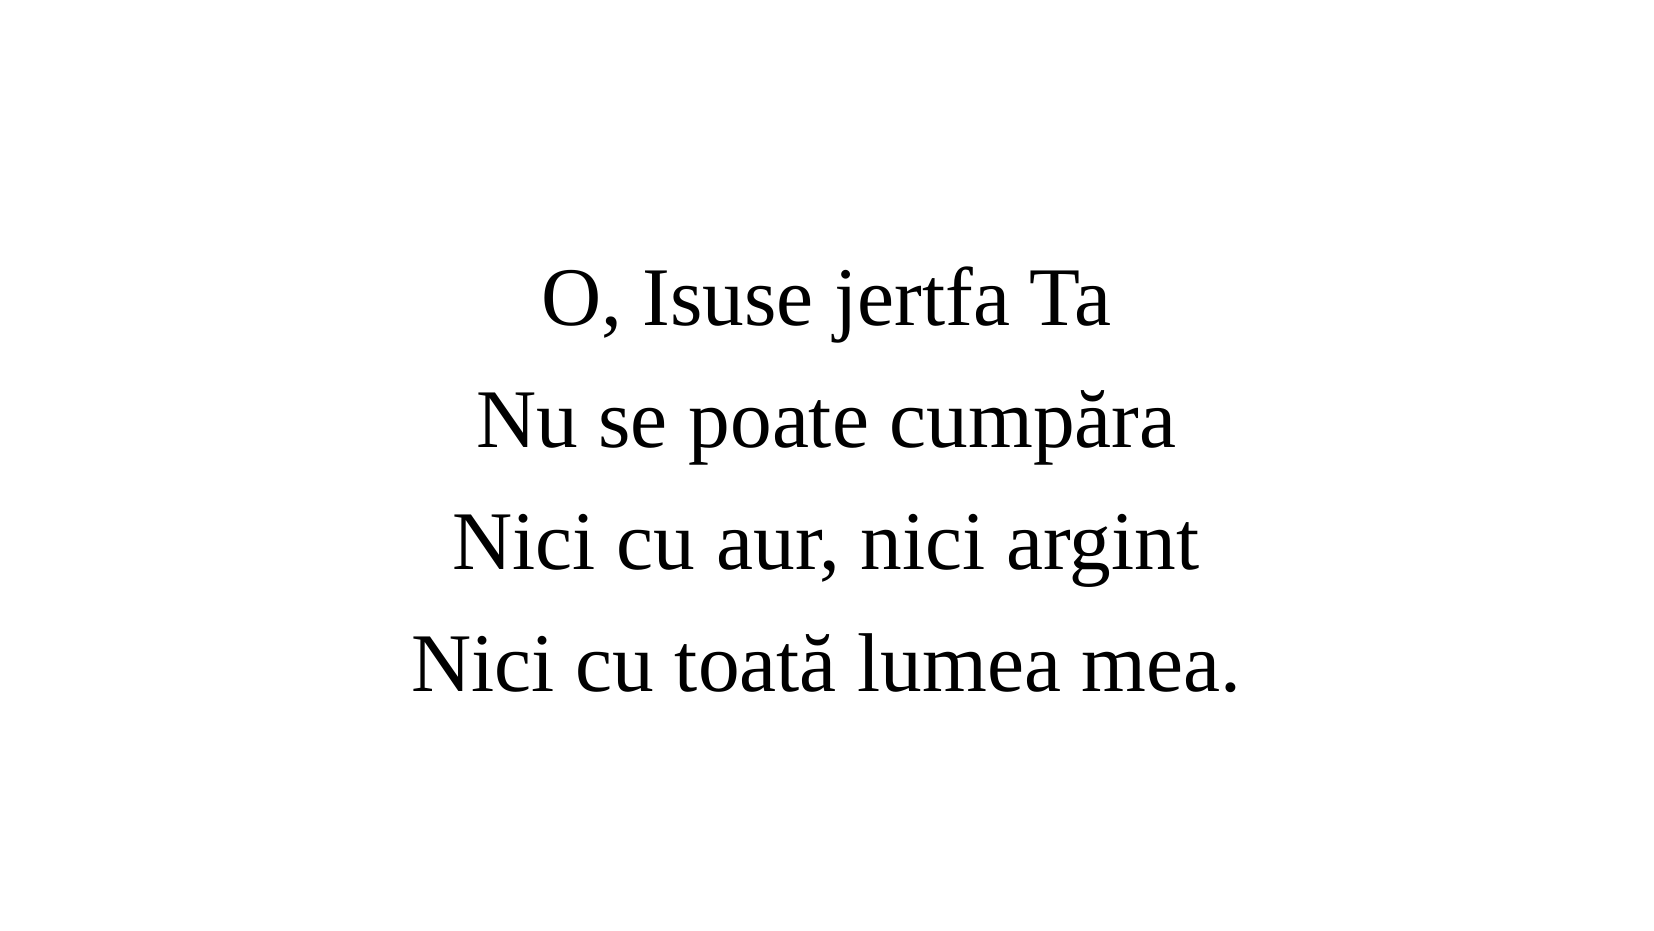

# O, Isuse jertfa Ta
Nu se poate cumpăra
Nici cu aur, nici argint
Nici cu toată lumea mea.